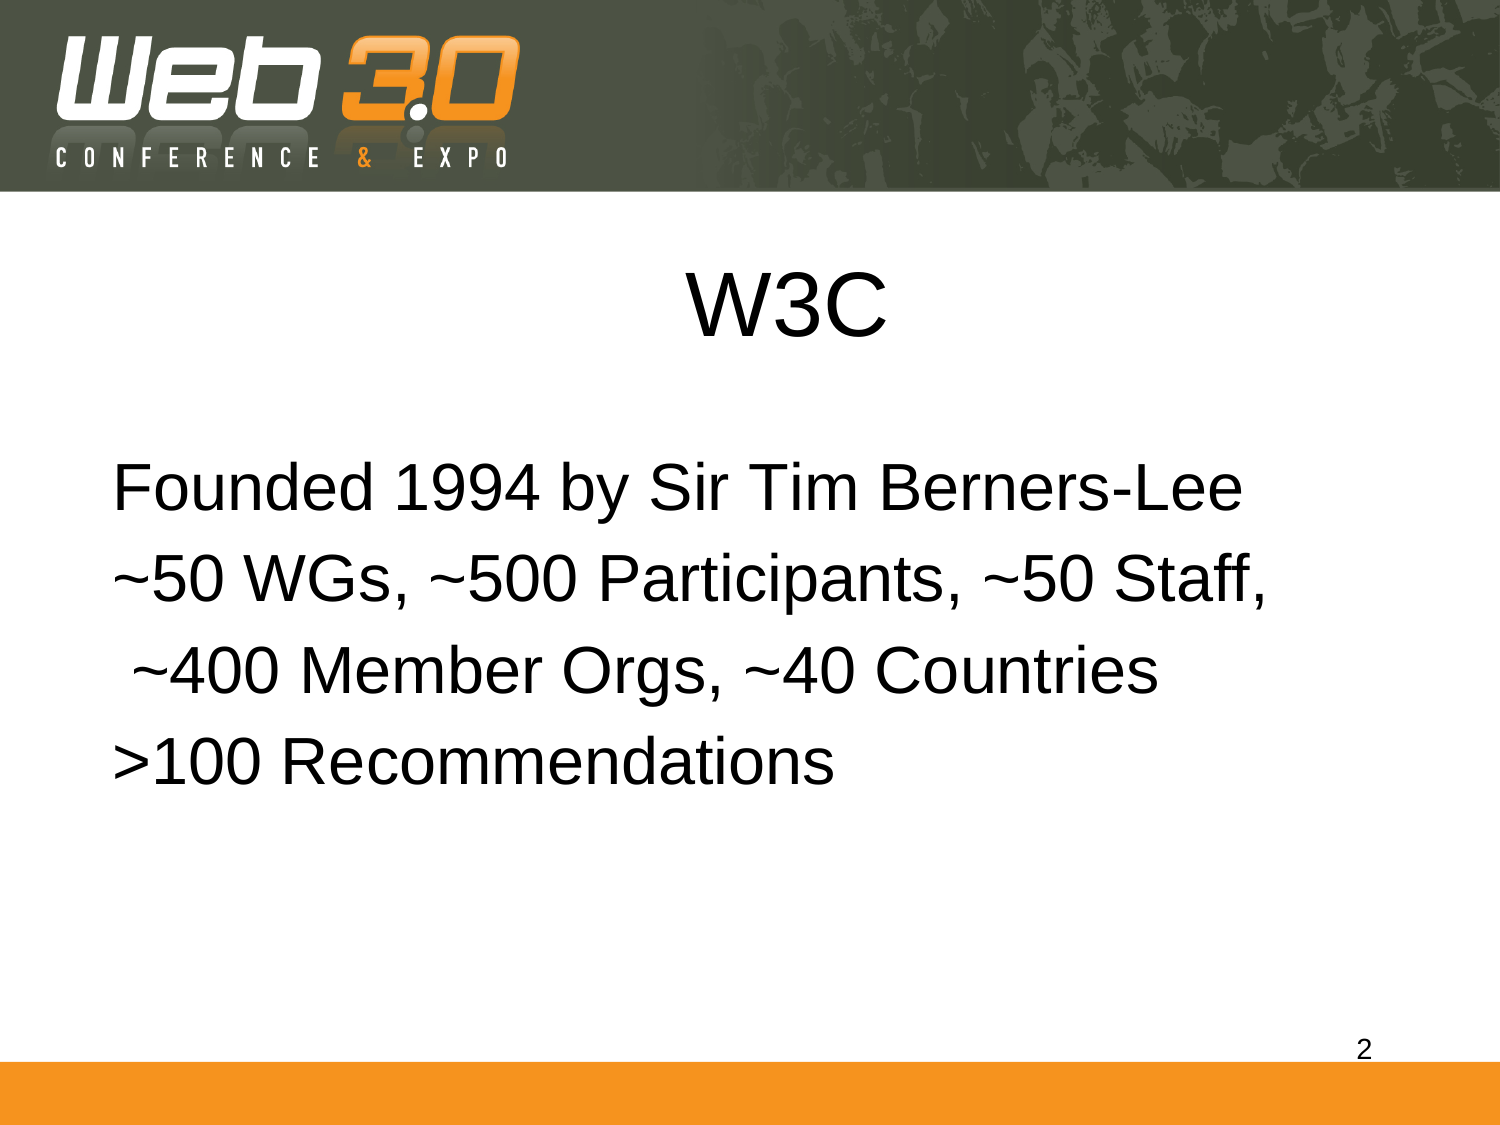

# W3C
Founded 1994 by Sir Tim Berners-Lee
~50 WGs, ~500 Participants, ~50 Staff,
 ~400 Member Orgs, ~40 Countries
>100 Recommendations
2